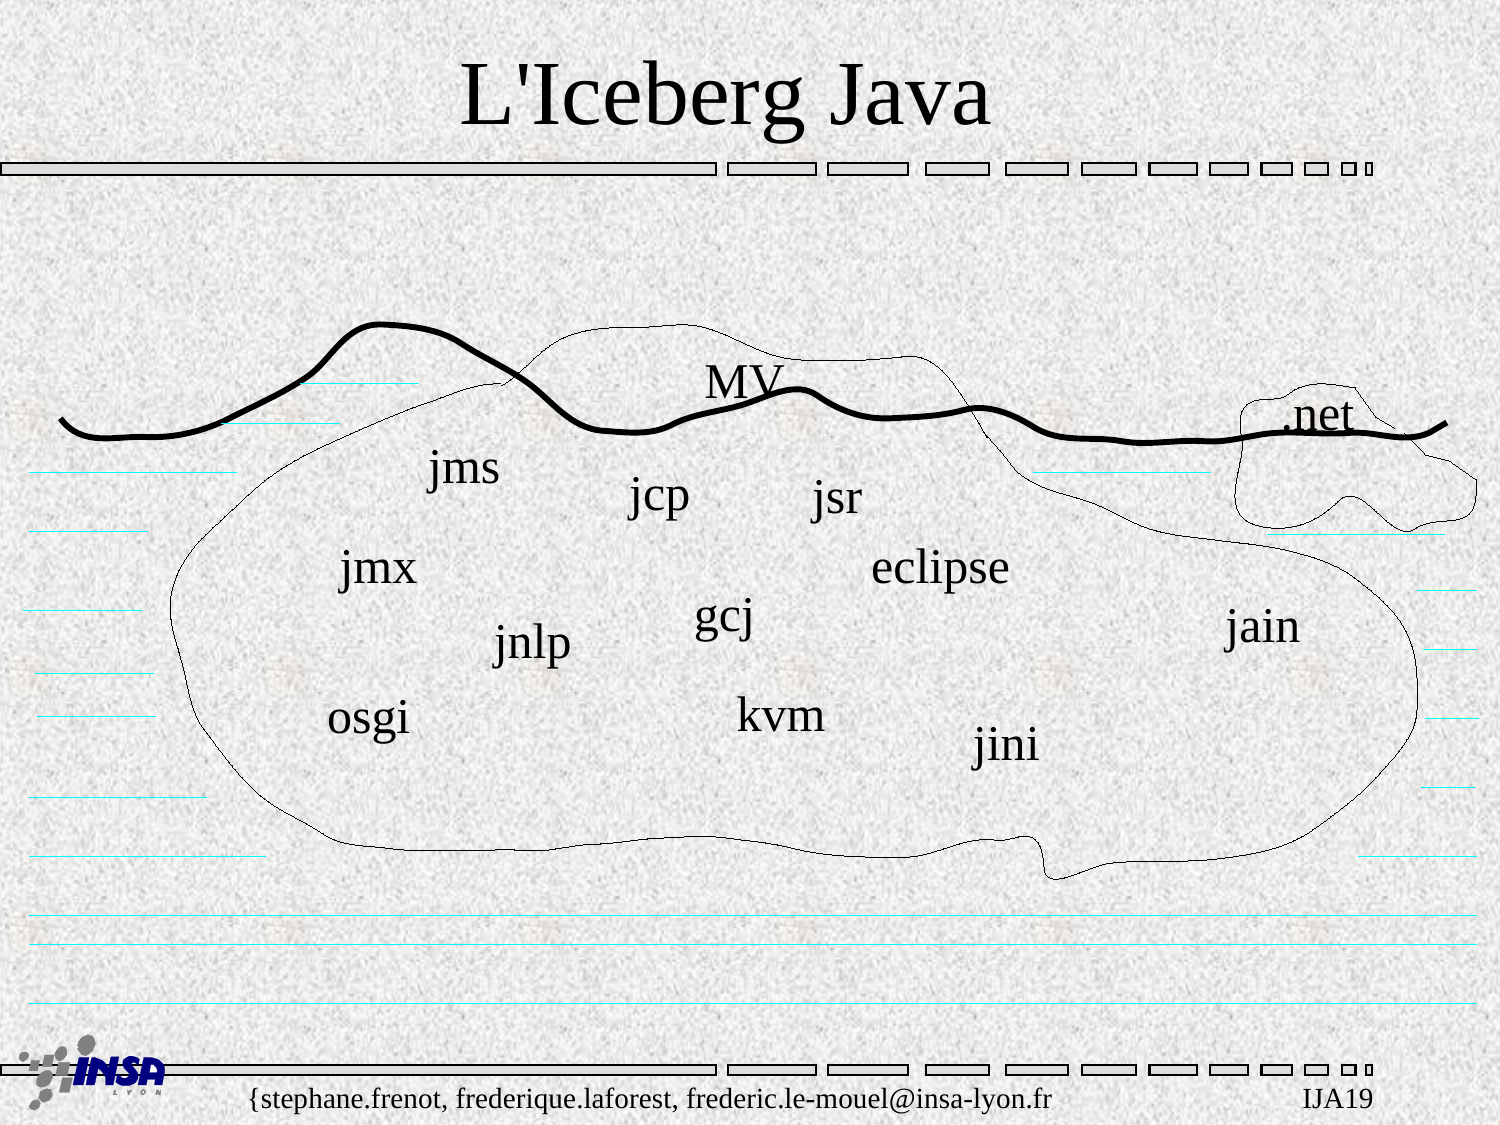

# L'Iceberg Java
MV
.net
jms
jcp
jsr
jmx
eclipse
gcj
jain
jnlp
kvm
osgi
jini